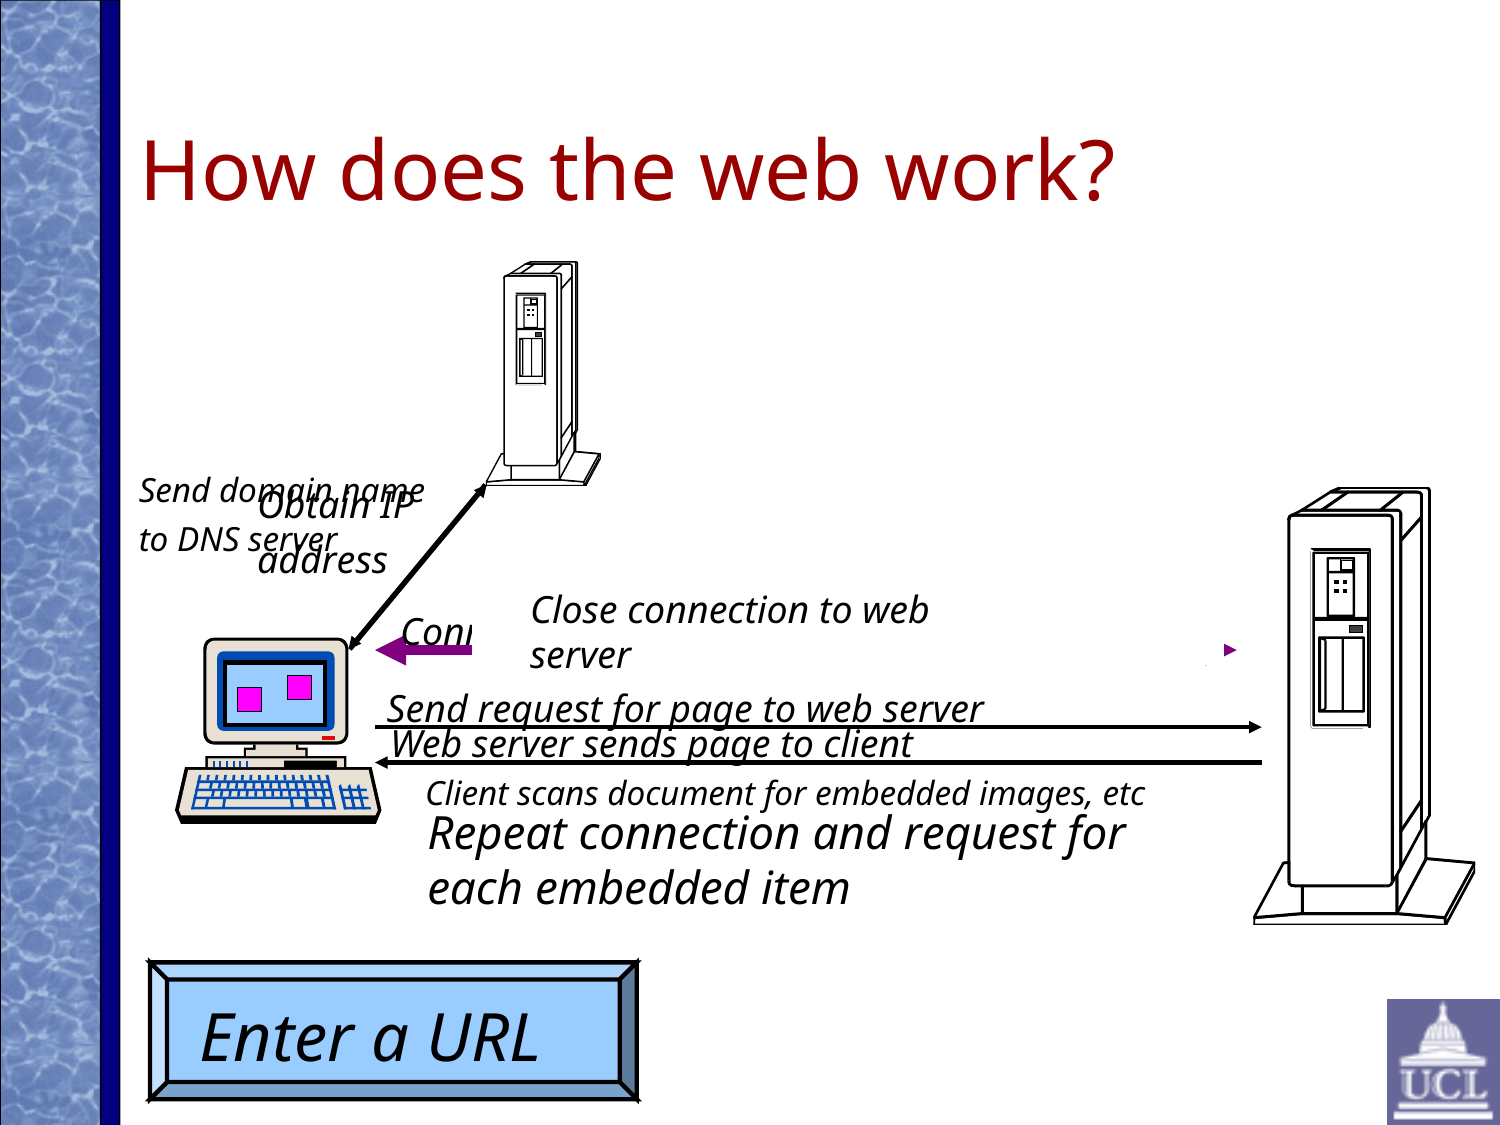

# How does the web work?
Send domain name
to DNS server
Obtain IP
address
Close connection to web server
Connect to web server
Send request for page to web server
Web server sends page to client
Client scans document for embedded images, etc
Repeat connection and request for each embedded item
Enter a URL